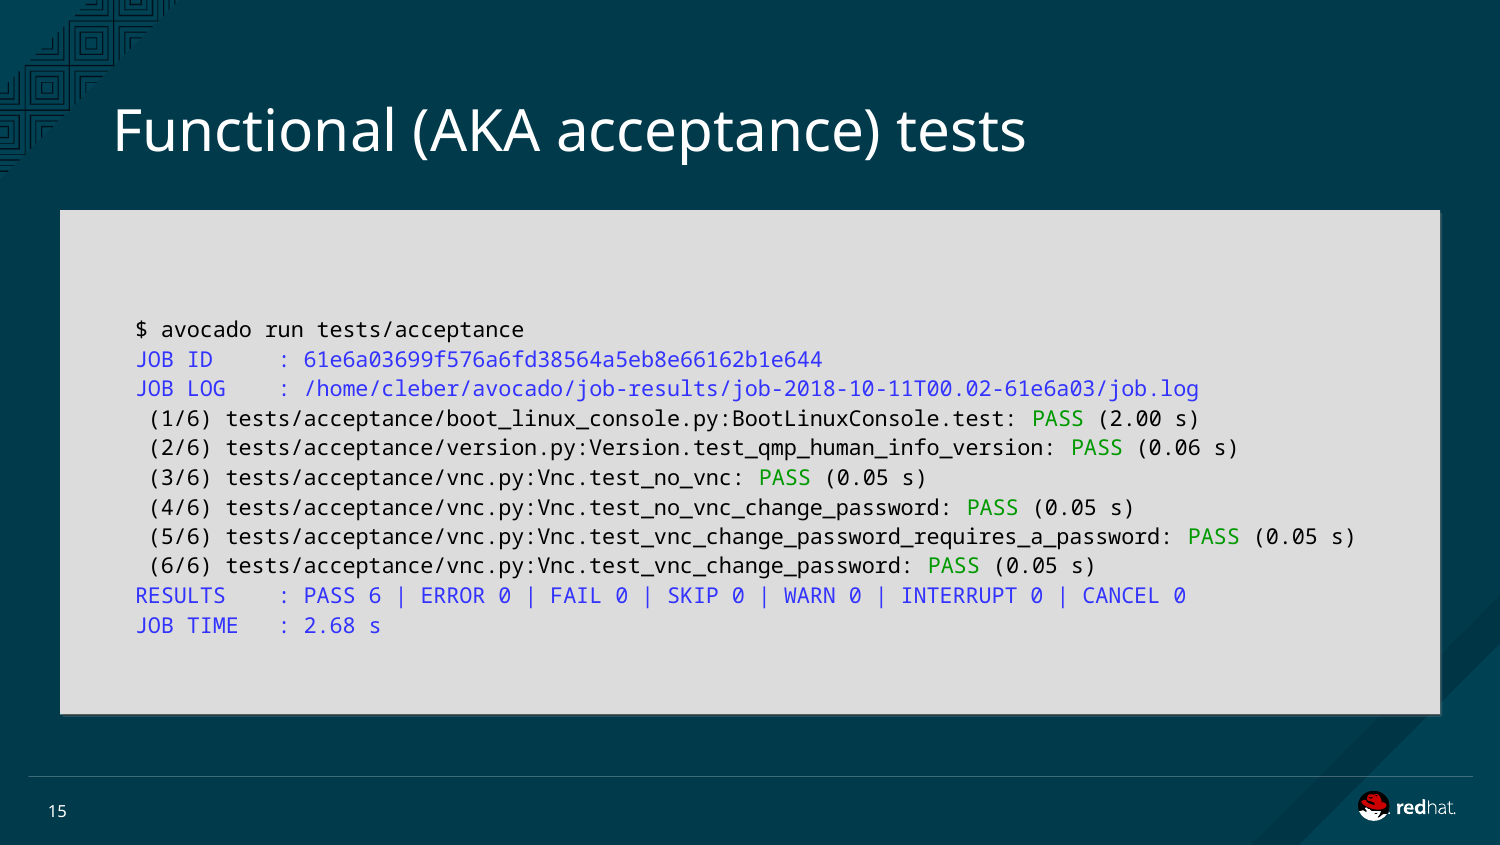

# Functional (AKA acceptance) tests
$ avocado run tests/acceptance
JOB ID : 61e6a03699f576a6fd38564a5eb8e66162b1e644
JOB LOG : /home/cleber/avocado/job-results/job-2018-10-11T00.02-61e6a03/job.log
 (1/6) tests/acceptance/boot_linux_console.py:BootLinuxConsole.test: PASS (2.00 s)
 (2/6) tests/acceptance/version.py:Version.test_qmp_human_info_version: PASS (0.06 s)
 (3/6) tests/acceptance/vnc.py:Vnc.test_no_vnc: PASS (0.05 s)
 (4/6) tests/acceptance/vnc.py:Vnc.test_no_vnc_change_password: PASS (0.05 s)
 (5/6) tests/acceptance/vnc.py:Vnc.test_vnc_change_password_requires_a_password: PASS (0.05 s)
 (6/6) tests/acceptance/vnc.py:Vnc.test_vnc_change_password: PASS (0.05 s)
RESULTS : PASS 6 | ERROR 0 | FAIL 0 | SKIP 0 | WARN 0 | INTERRUPT 0 | CANCEL 0
JOB TIME : 2.68 s
15